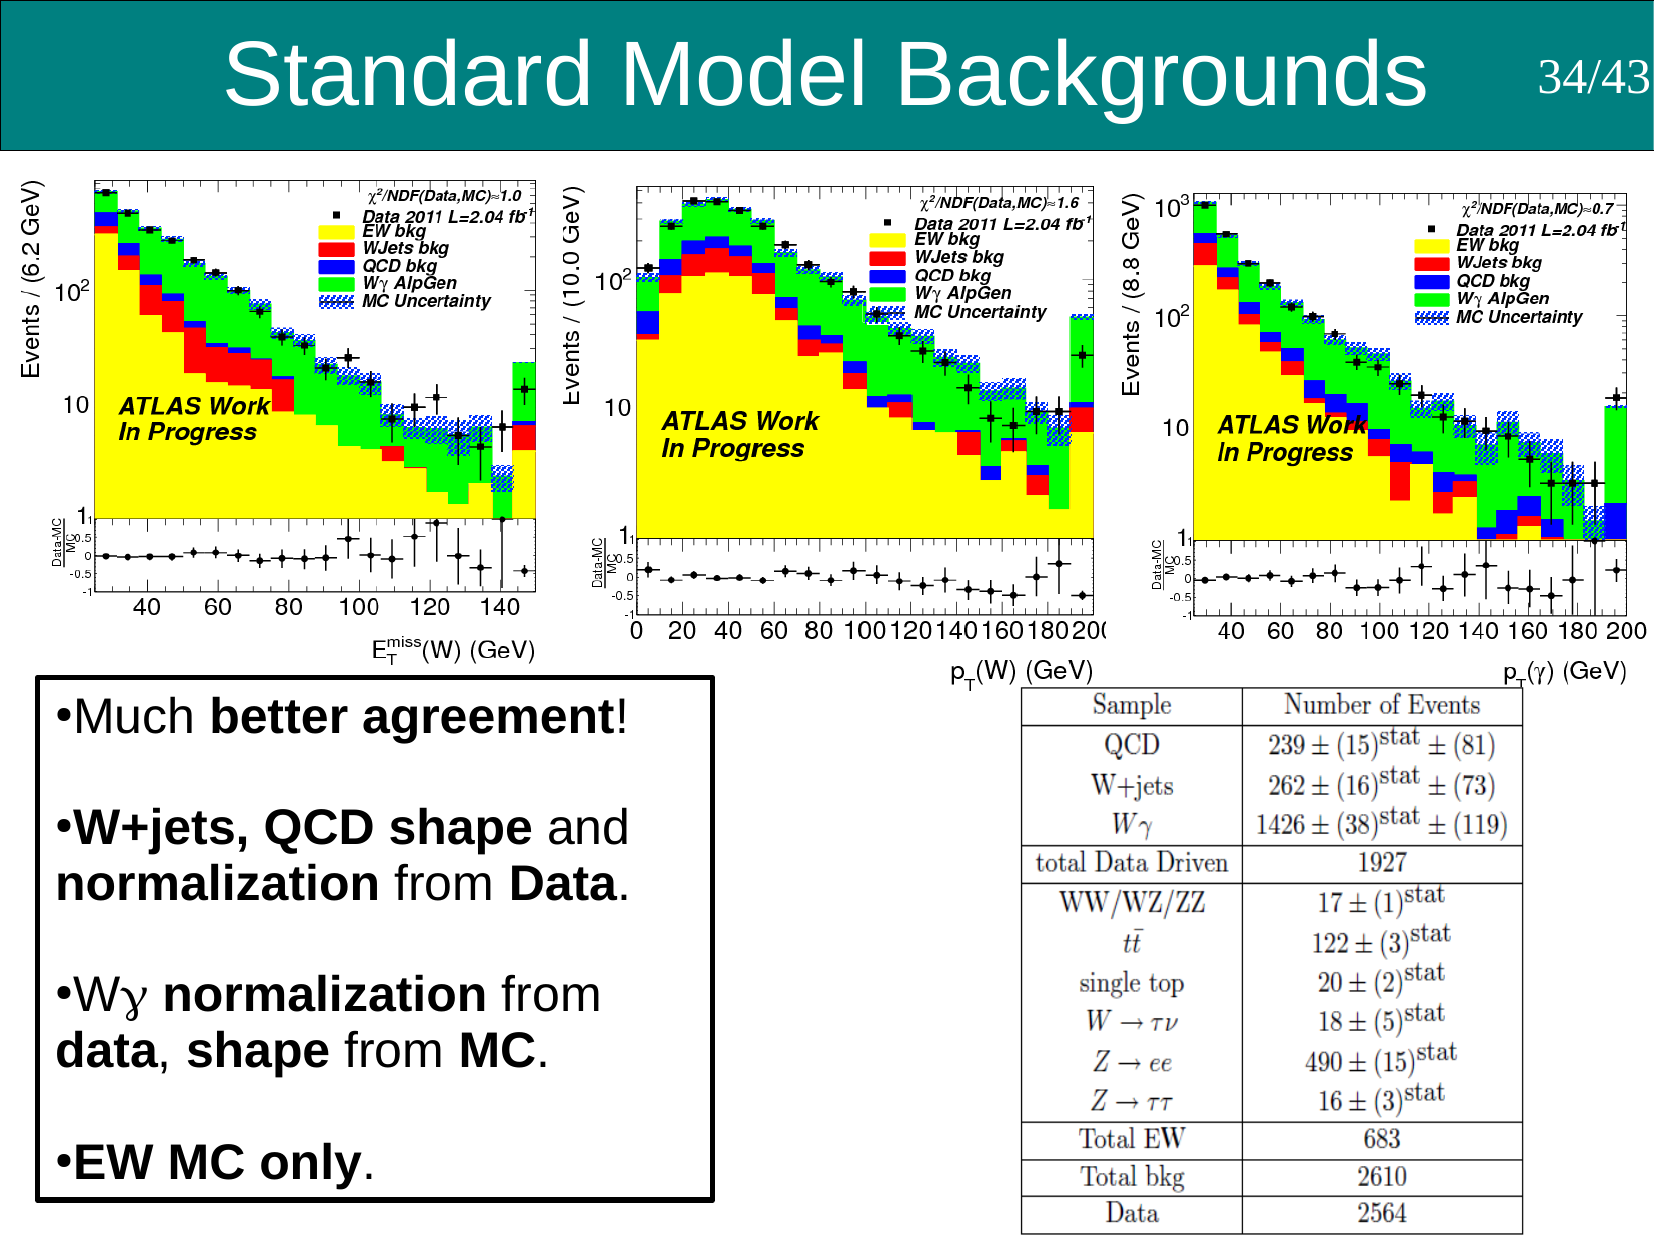

# Standard Model Backgrounds
34
Much better agreement!
W+jets, QCD shape and normalization from Data.
W normalization from data, shape from MC.
EW MC only.